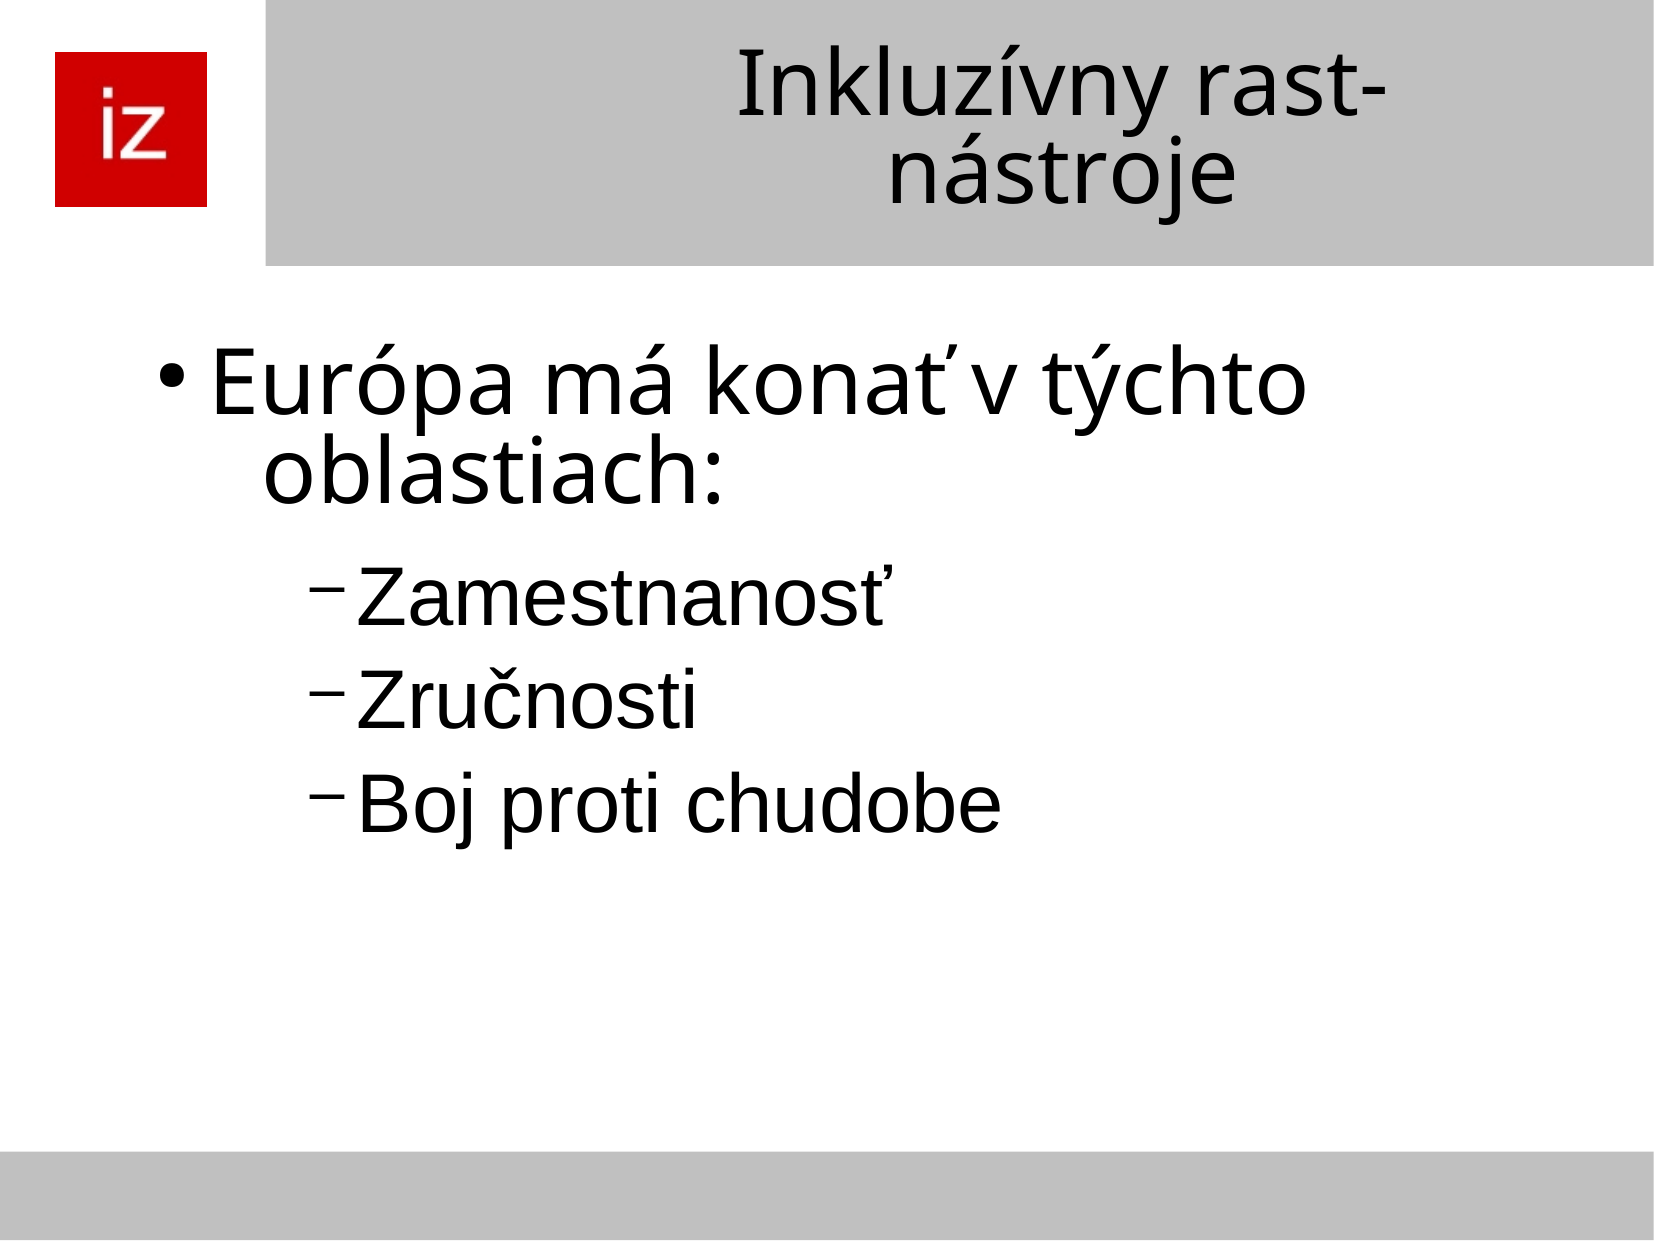

# Inkluzívny rast-nástroje
Európa má konať v týchto oblastiach:
Zamestnanosť
Zručnosti
Boj proti chudobe